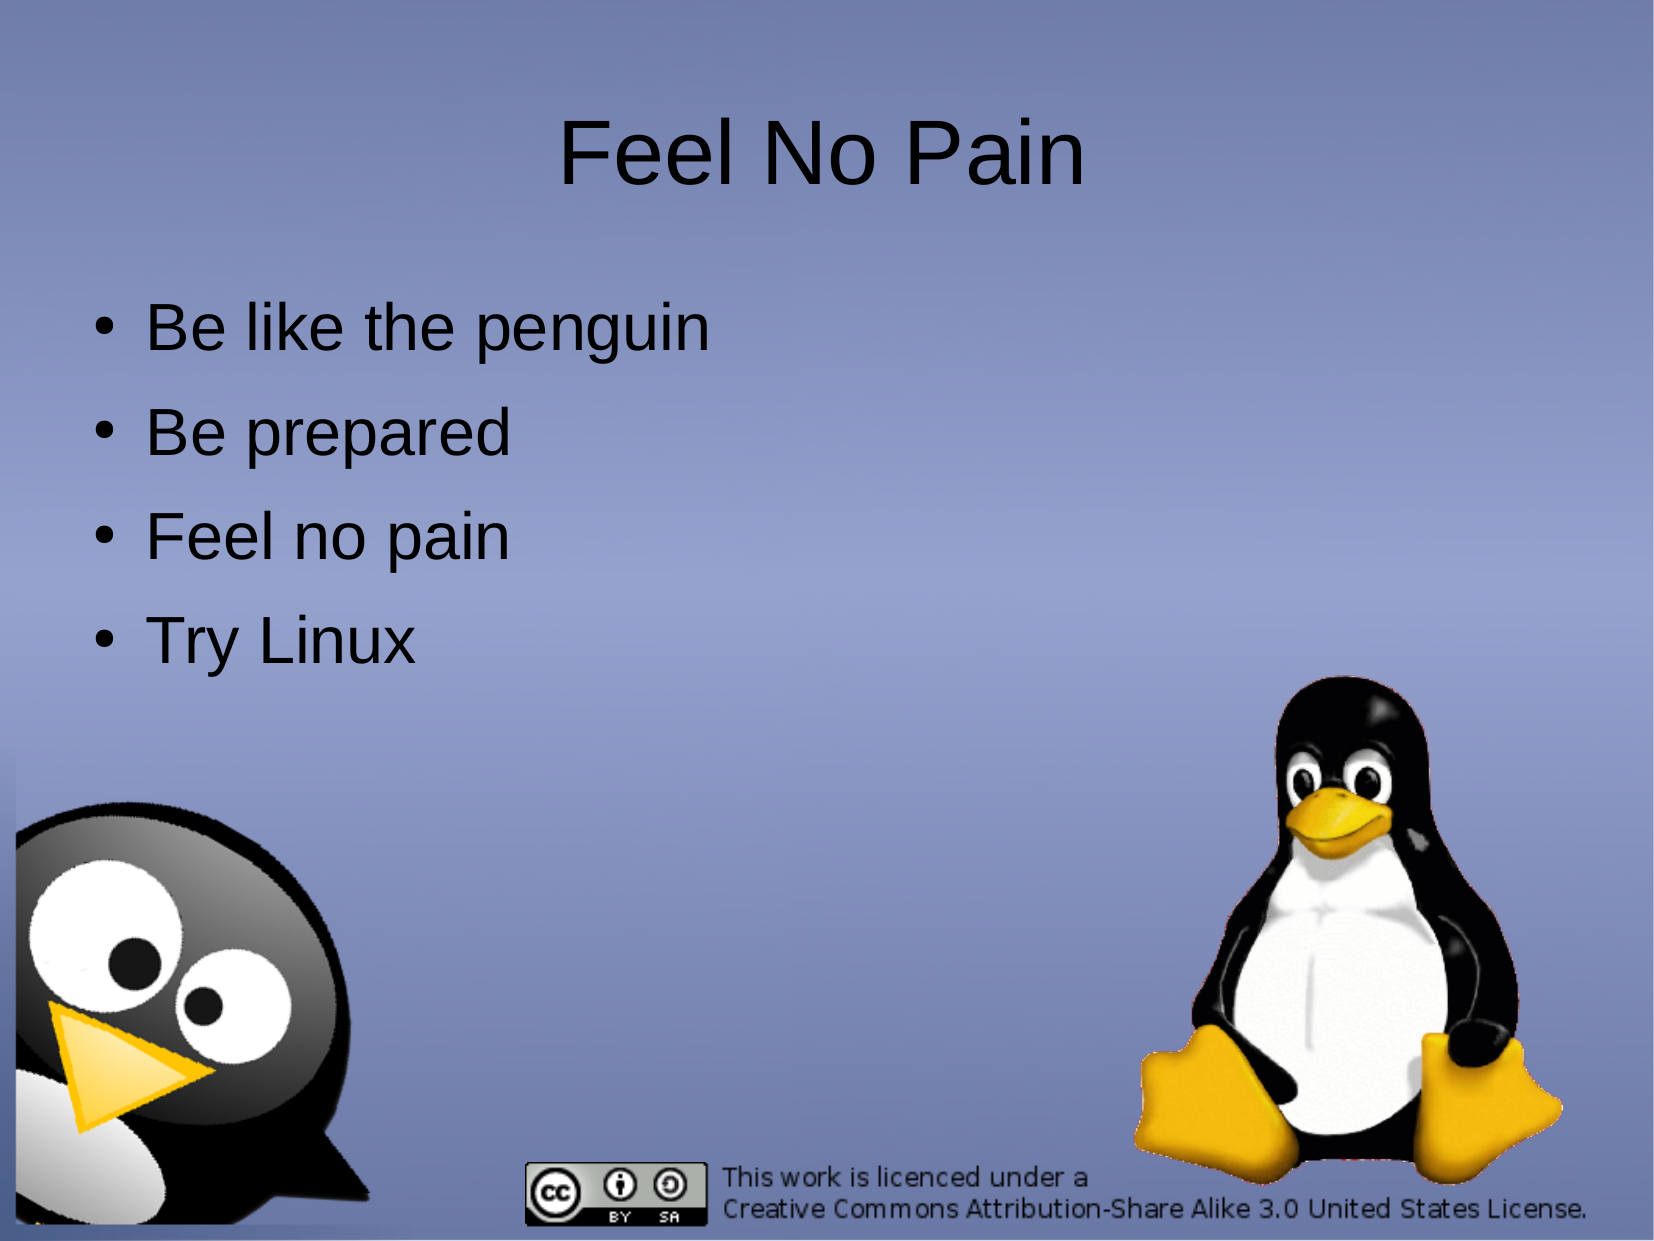

# Feel No Pain
Be like the penguin
Be prepared
Feel no pain
Try Linux